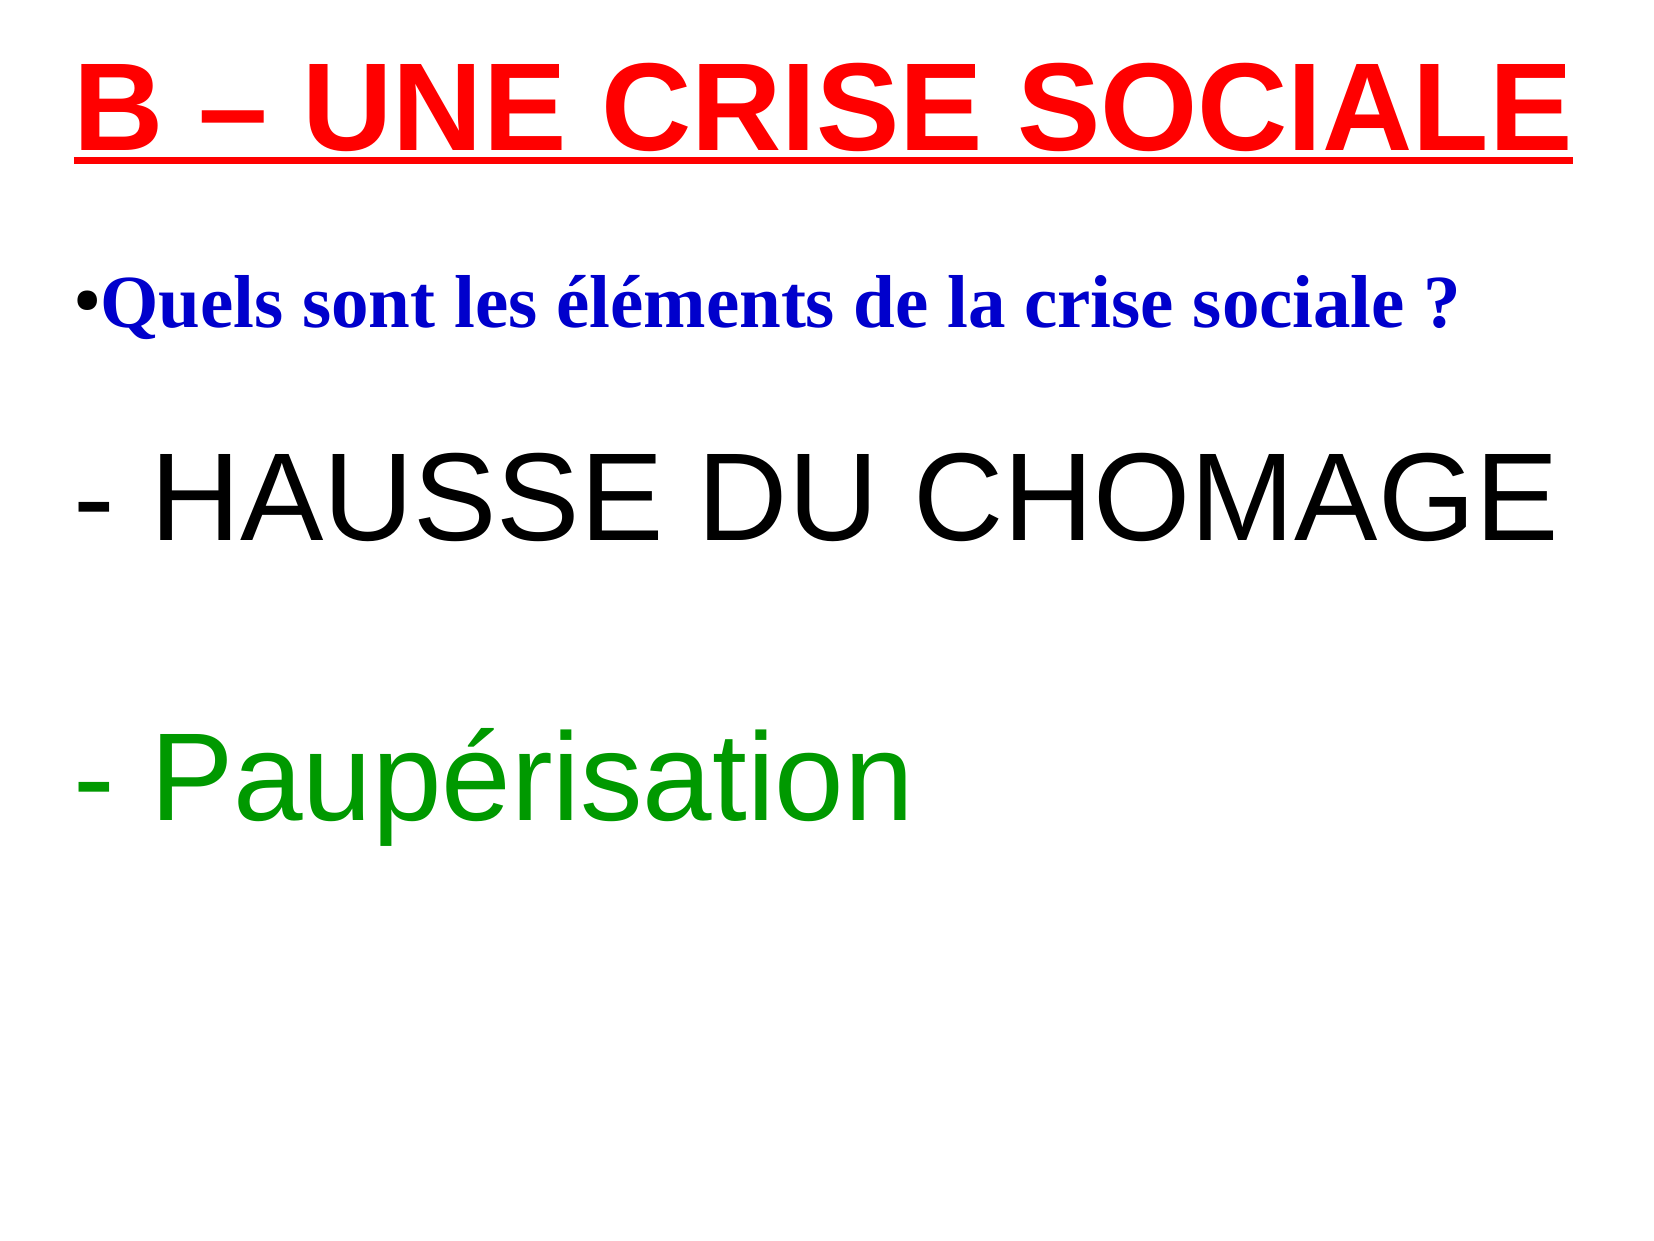

B – UNE CRISE SOCIALE
Quels sont les éléments de la crise sociale ?
- HAUSSE DU CHOMAGE
- Paupérisation